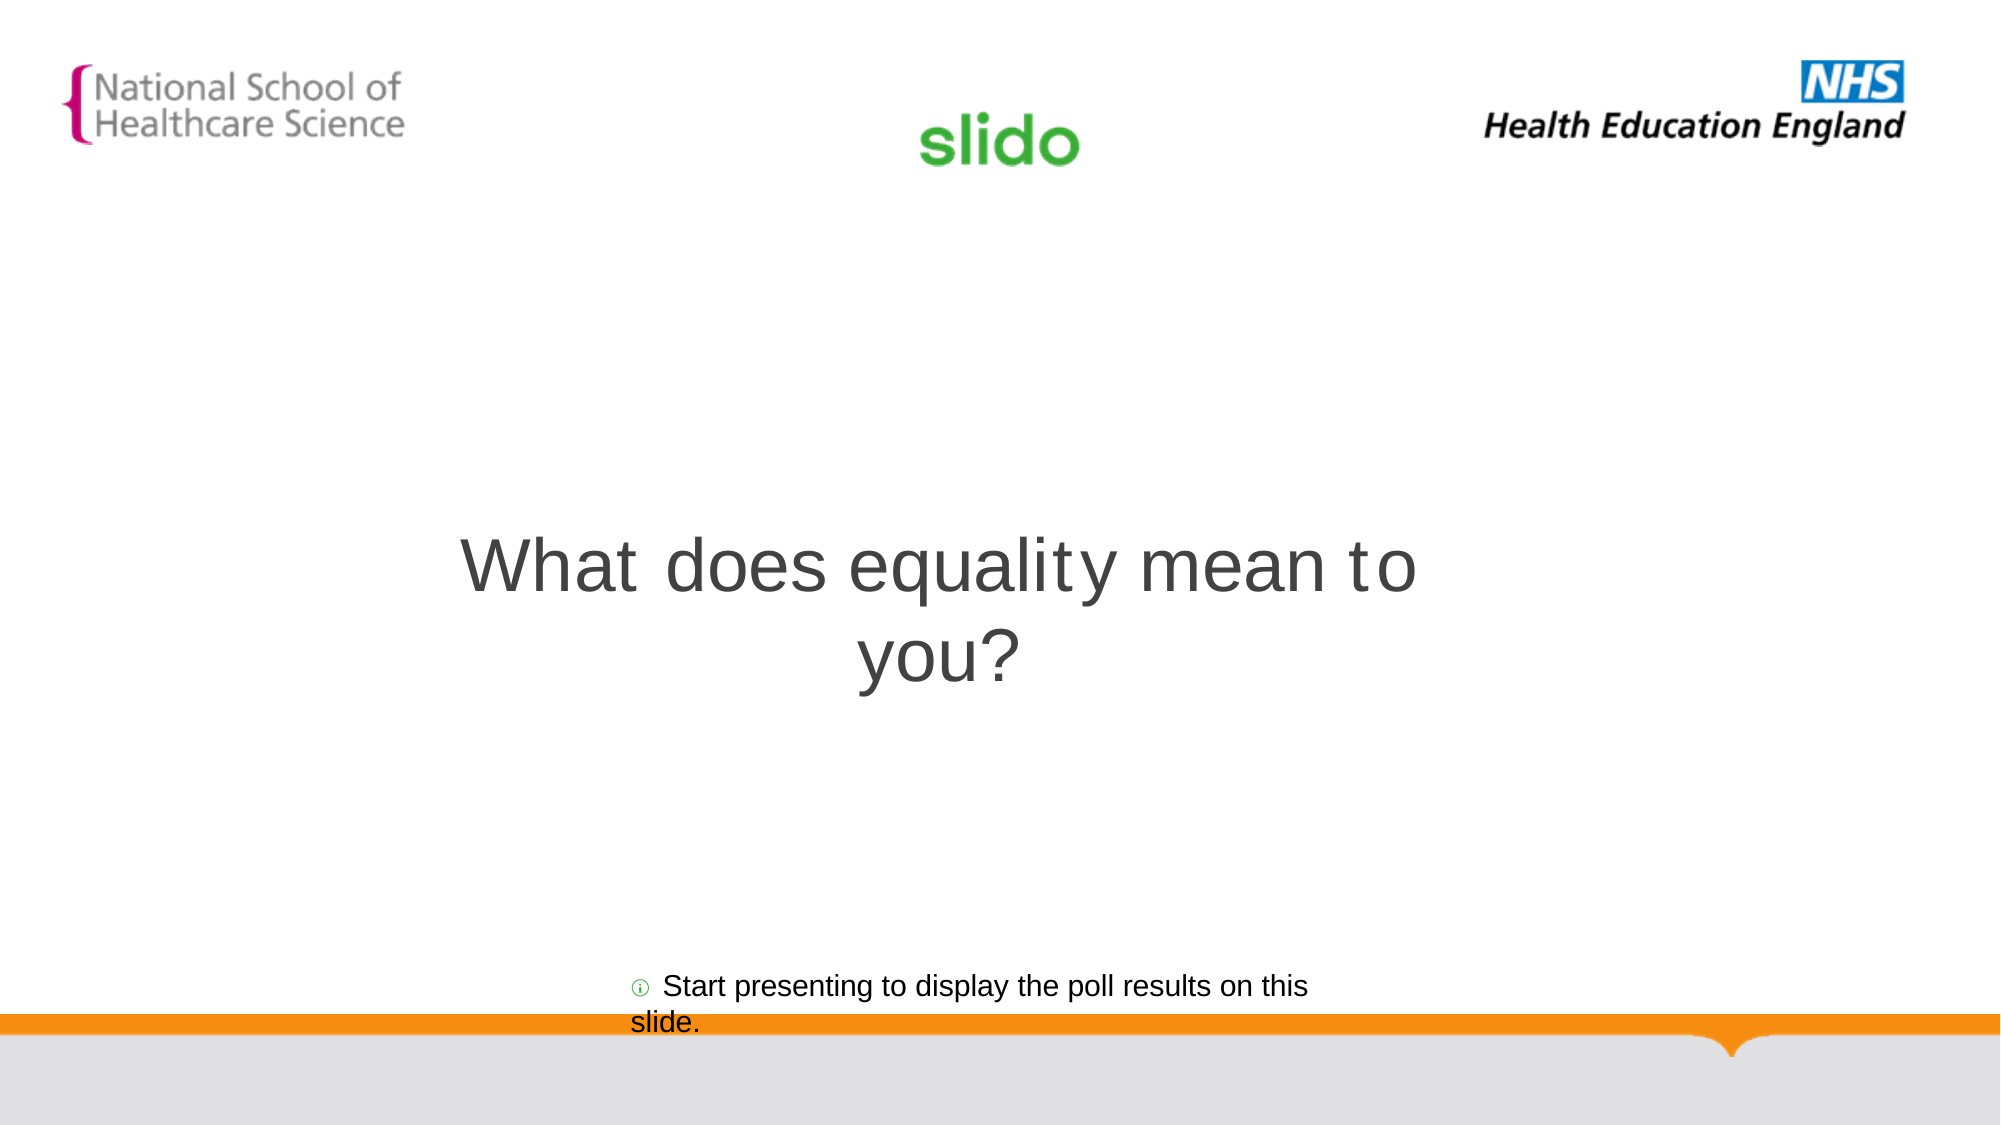

# What does equality mean to you?
ⓘ Start presenting to display the poll results on this slide.